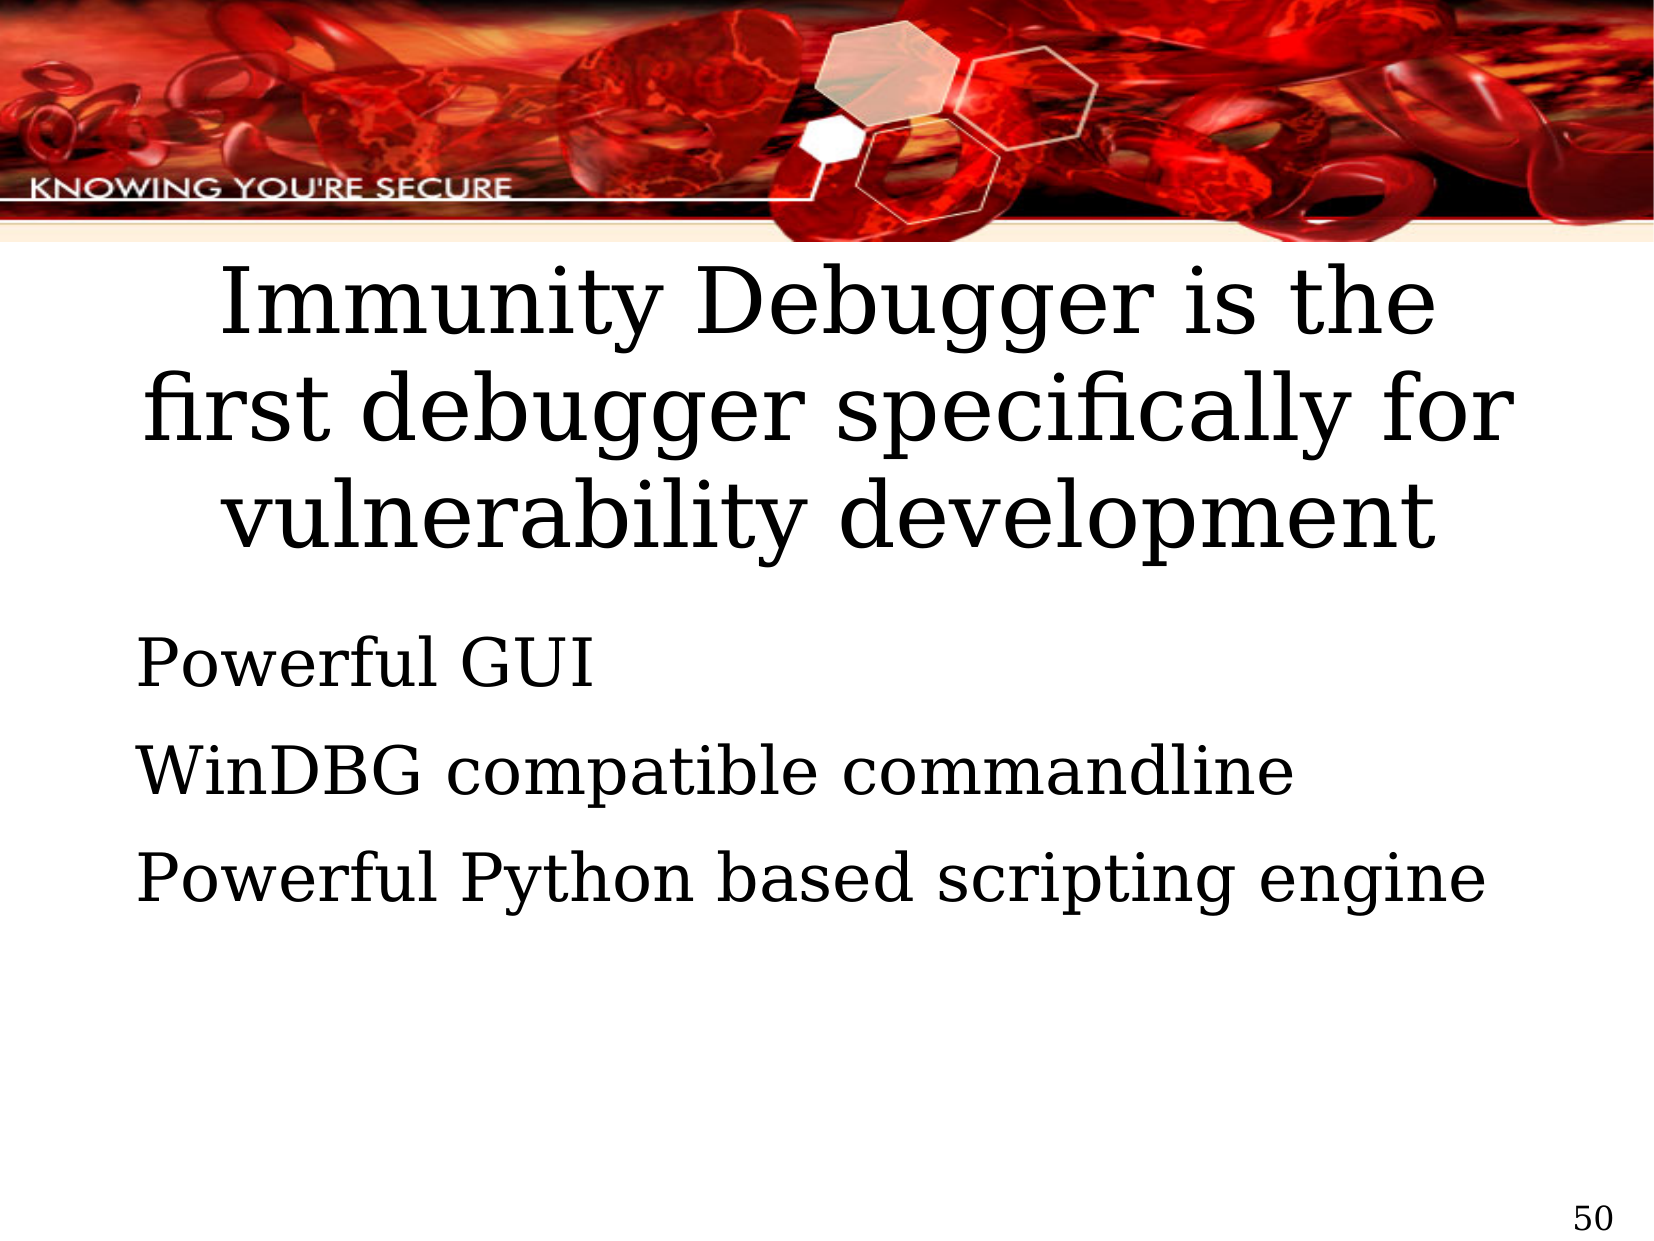

# Immunity Debugger is the first debugger specifically for vulnerability development
Powerful GUI
WinDBG compatible commandline
Powerful Python based scripting engine